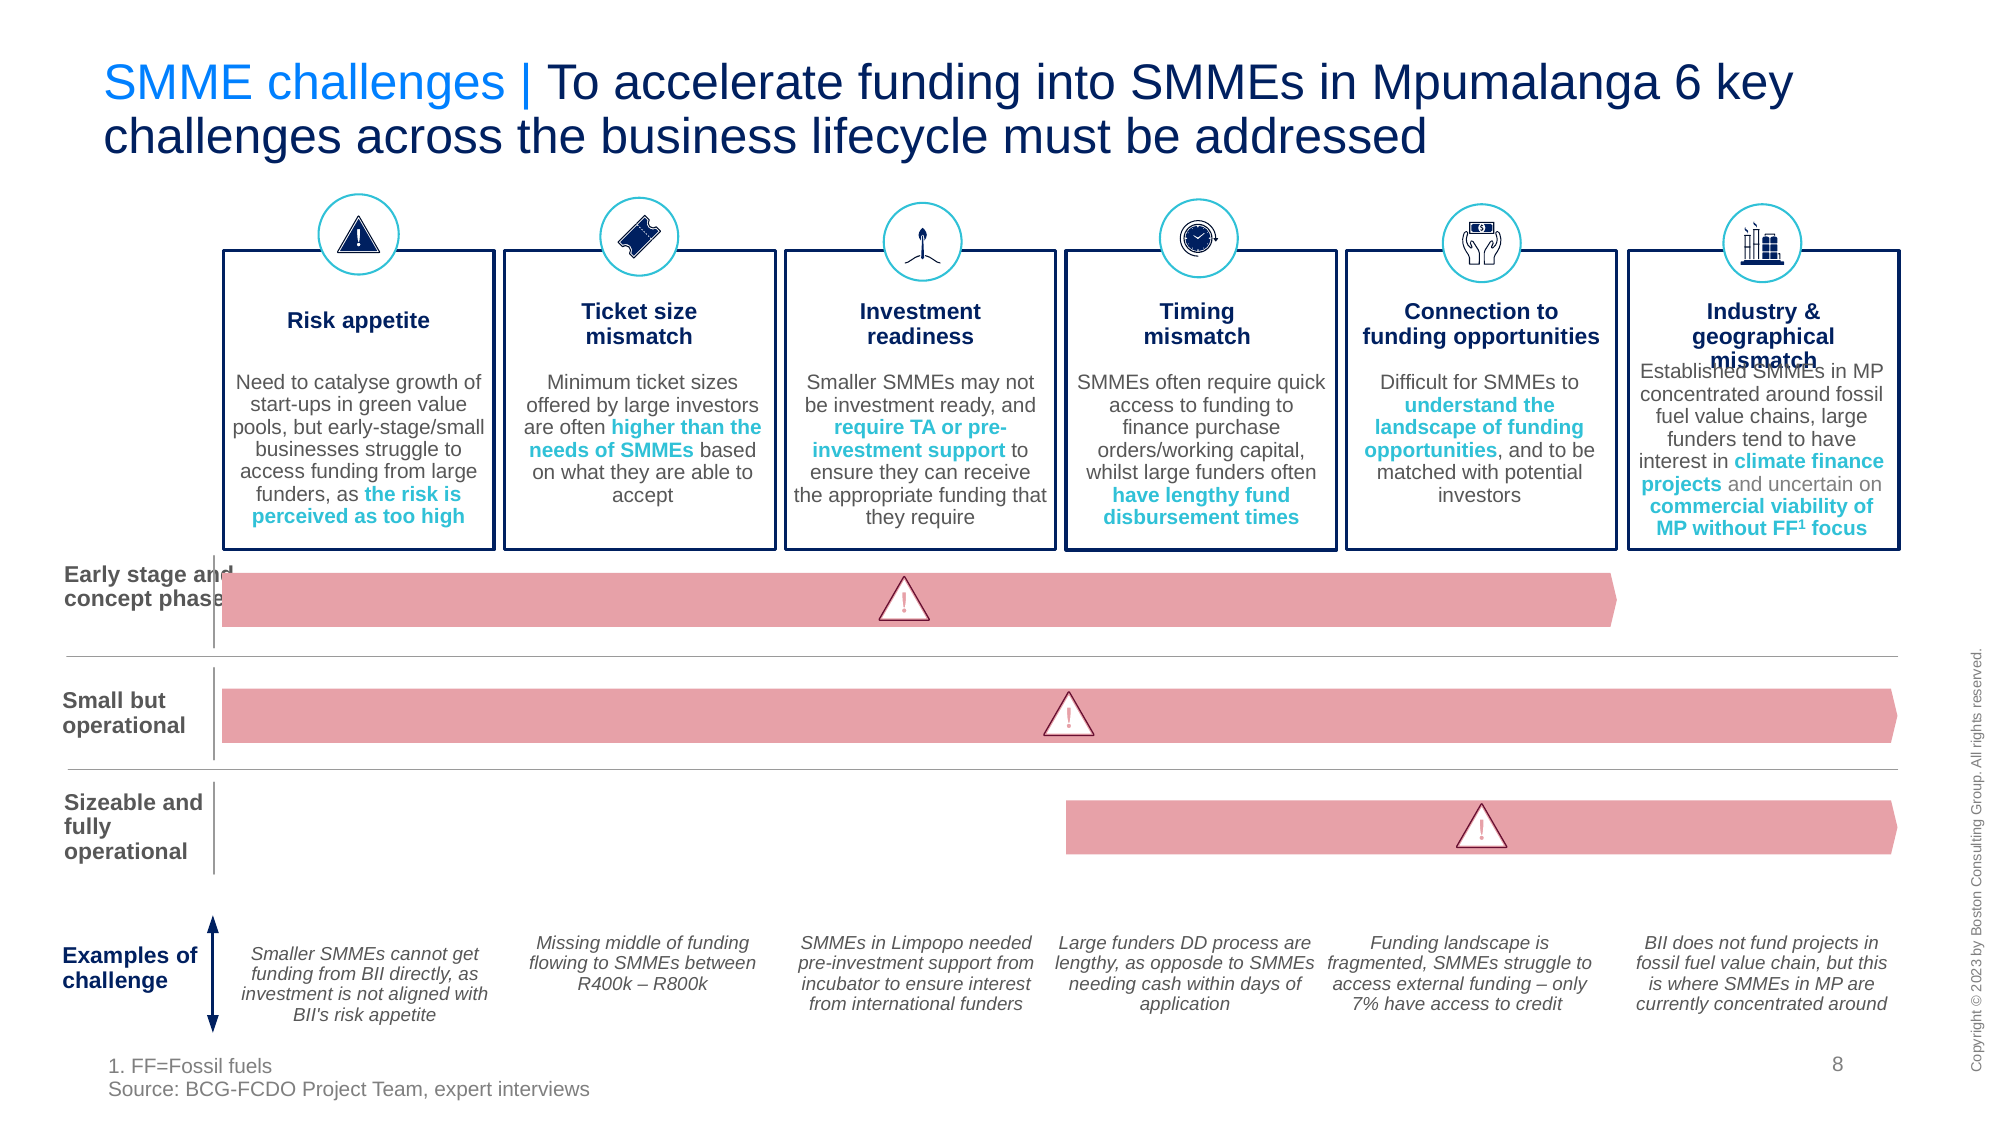

# SMME challenges | To accelerate funding into SMMEs in Mpumalanga 6 key challenges across the business lifecycle must be addressed
Risk appetite
Ticket size mismatch
Investment readiness
Timing mismatch
Connection to funding opportunities
Industry & geographical mismatch
Established SMMEs in MP concentrated around fossil fuel value chains, large funders tend to have interest in climate finance projects and uncertain on commercial viability of MP without FF1 focus
Need to catalyse growth of start-ups in green value pools, but early-stage/small businesses struggle to access funding from large funders, as the risk is perceived as too high
Minimum ticket sizes offered by large investors are often higher than the needs of SMMEs based on what they are able to accept
Smaller SMMEs may not be investment ready, and require TA or pre-investment support to ensure they can receive the appropriate funding that they require
SMMEs often require quick access to funding to finance purchase orders/working capital, whilst large funders often have lengthy fund disbursement times
Difficult for SMMEs to understand the landscape of funding opportunities, and to be matched with potential investors
Early stage and concept phase
Small but operational
Sizeable and
fully operational
Missing middle of funding flowing to SMMEs between R400k – R800k
SMMEs in Limpopo needed pre-investment support from incubator to ensure interest from international funders
Large funders DD process are lengthy, as opposde to SMMEs needing cash within days of application
Funding landscape is fragmented, SMMEs struggle to access external funding – only 7% have access to credit
BII does not fund projects in fossil fuel value chain, but this is where SMMEs in MP are currently concentrated around
Examples of challenge
Smaller SMMEs cannot get funding from BII directly, as investment is not aligned with BII's risk appetite
1. FF=Fossil fuels
Source: BCG-FCDO Project Team, expert interviews